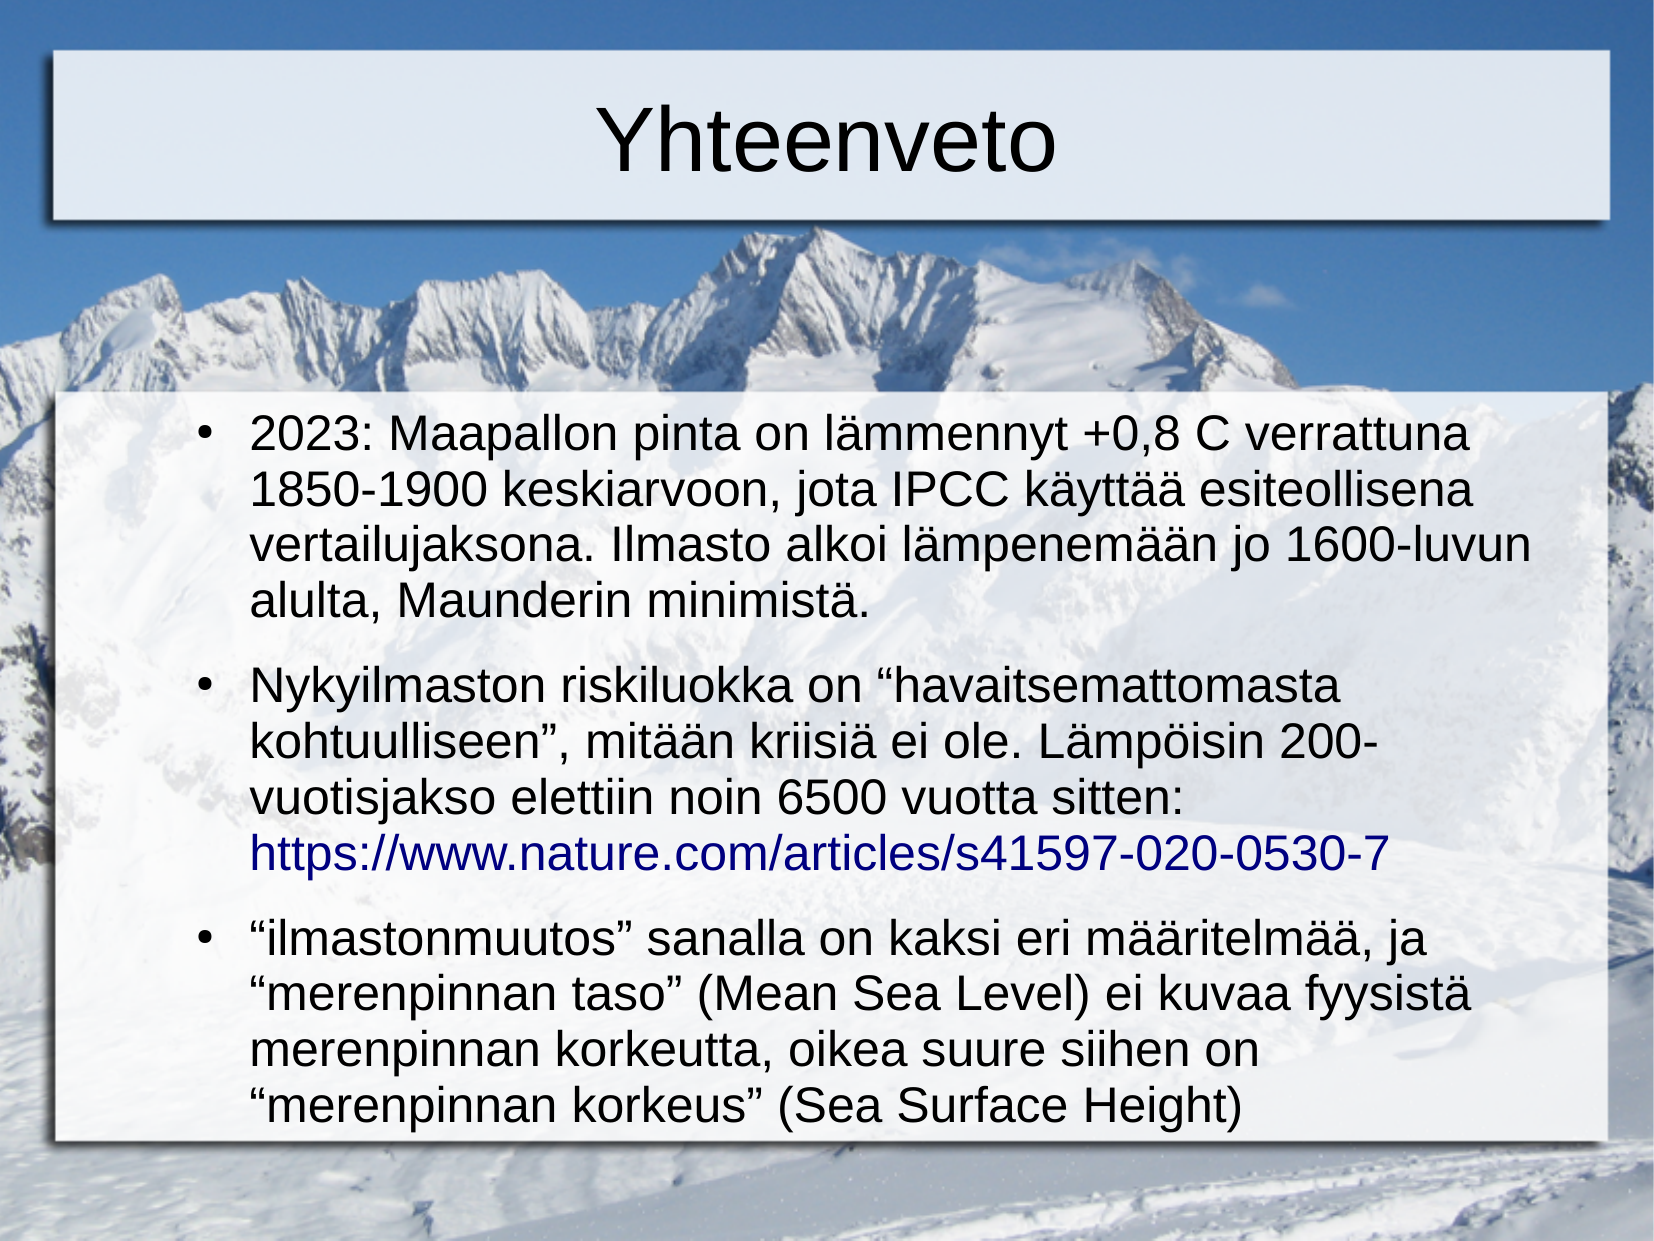

# Yhteenveto
2023: Maapallon pinta on lämmennyt +0,8 C verrattuna 1850-1900 keskiarvoon, jota IPCC käyttää esiteollisena vertailujaksona. Ilmasto alkoi lämpenemään jo 1600-luvun alulta, Maunderin minimistä.
Nykyilmaston riskiluokka on “havaitsemattomasta kohtuulliseen”, mitään kriisiä ei ole. Lämpöisin 200-vuotisjakso elettiin noin 6500 vuotta sitten: https://www.nature.com/articles/s41597-020-0530-7
“ilmastonmuutos” sanalla on kaksi eri määritelmää, ja “merenpinnan taso” (Mean Sea Level) ei kuvaa fyysistä merenpinnan korkeutta, oikea suure siihen on “merenpinnan korkeus” (Sea Surface Height)